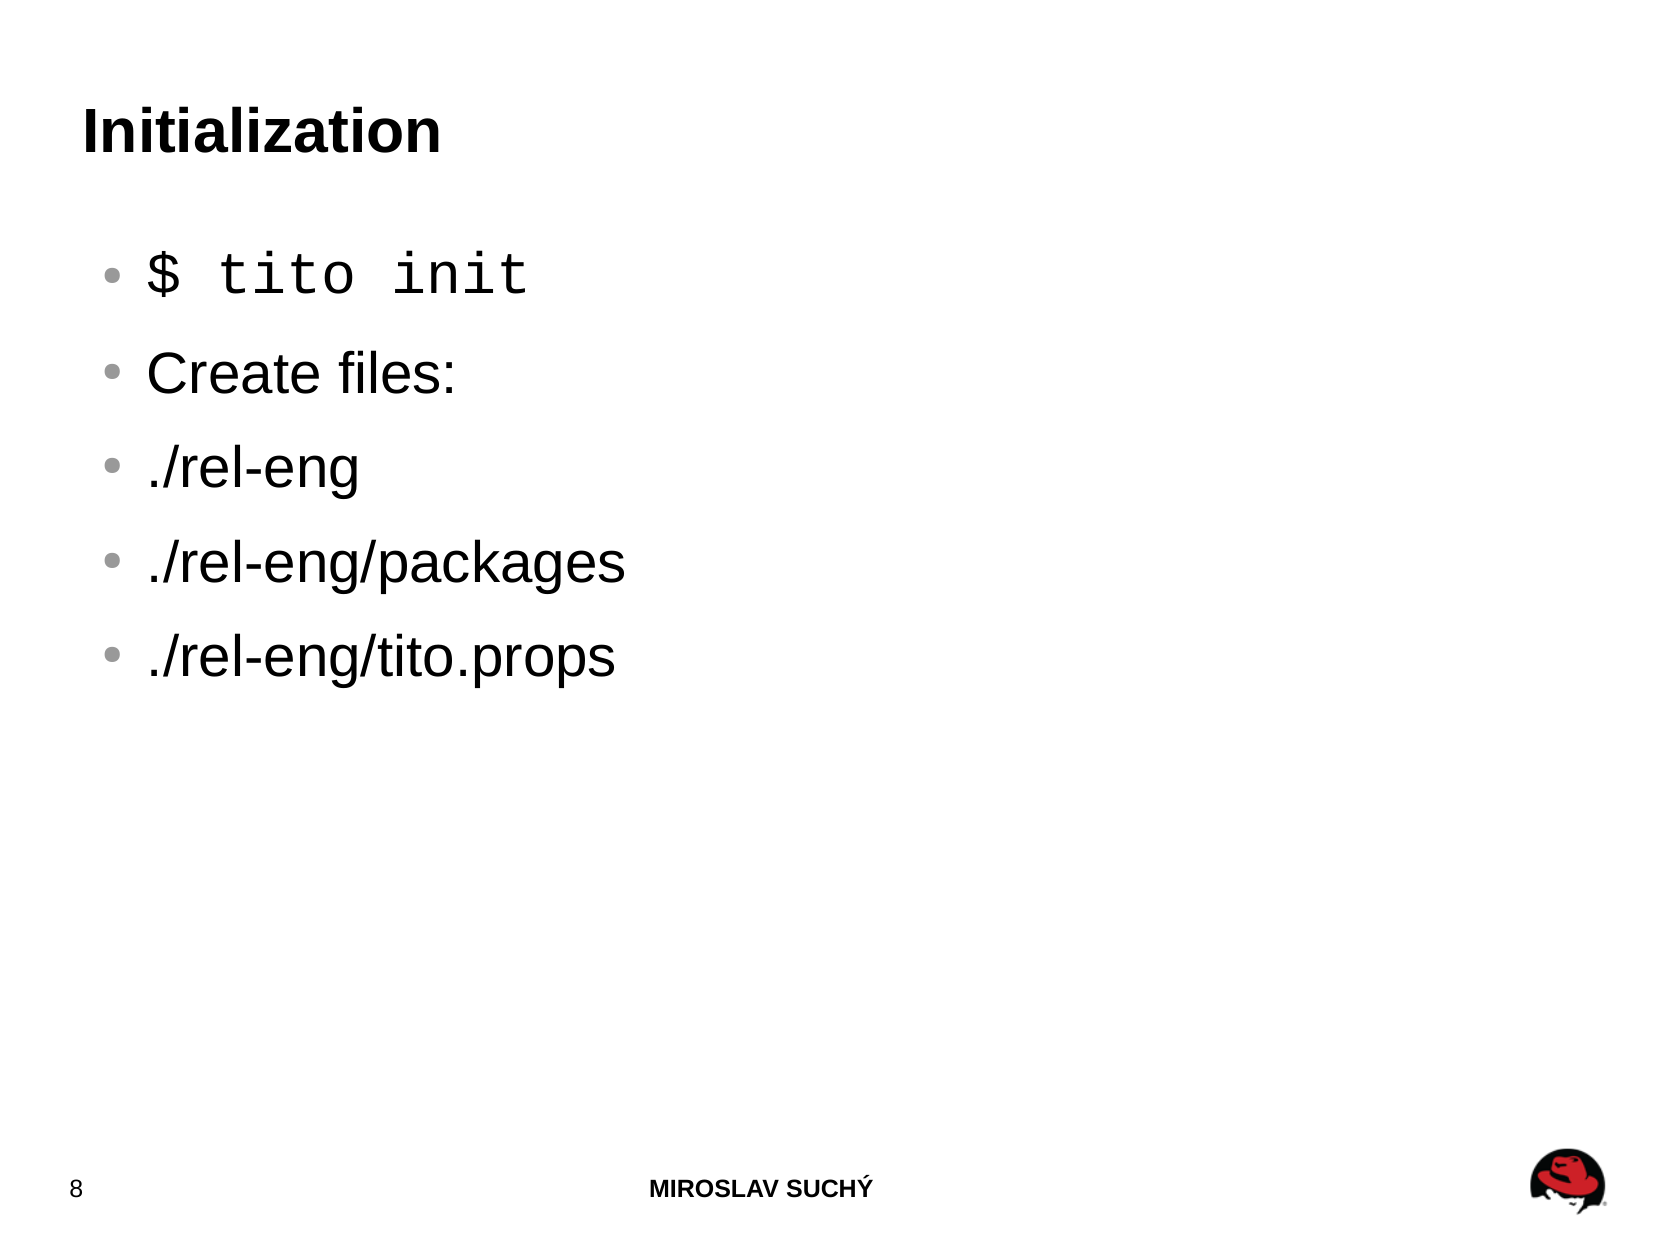

# Initialization
$ tito init
Create files:
./rel-eng
./rel-eng/packages
./rel-eng/tito.props